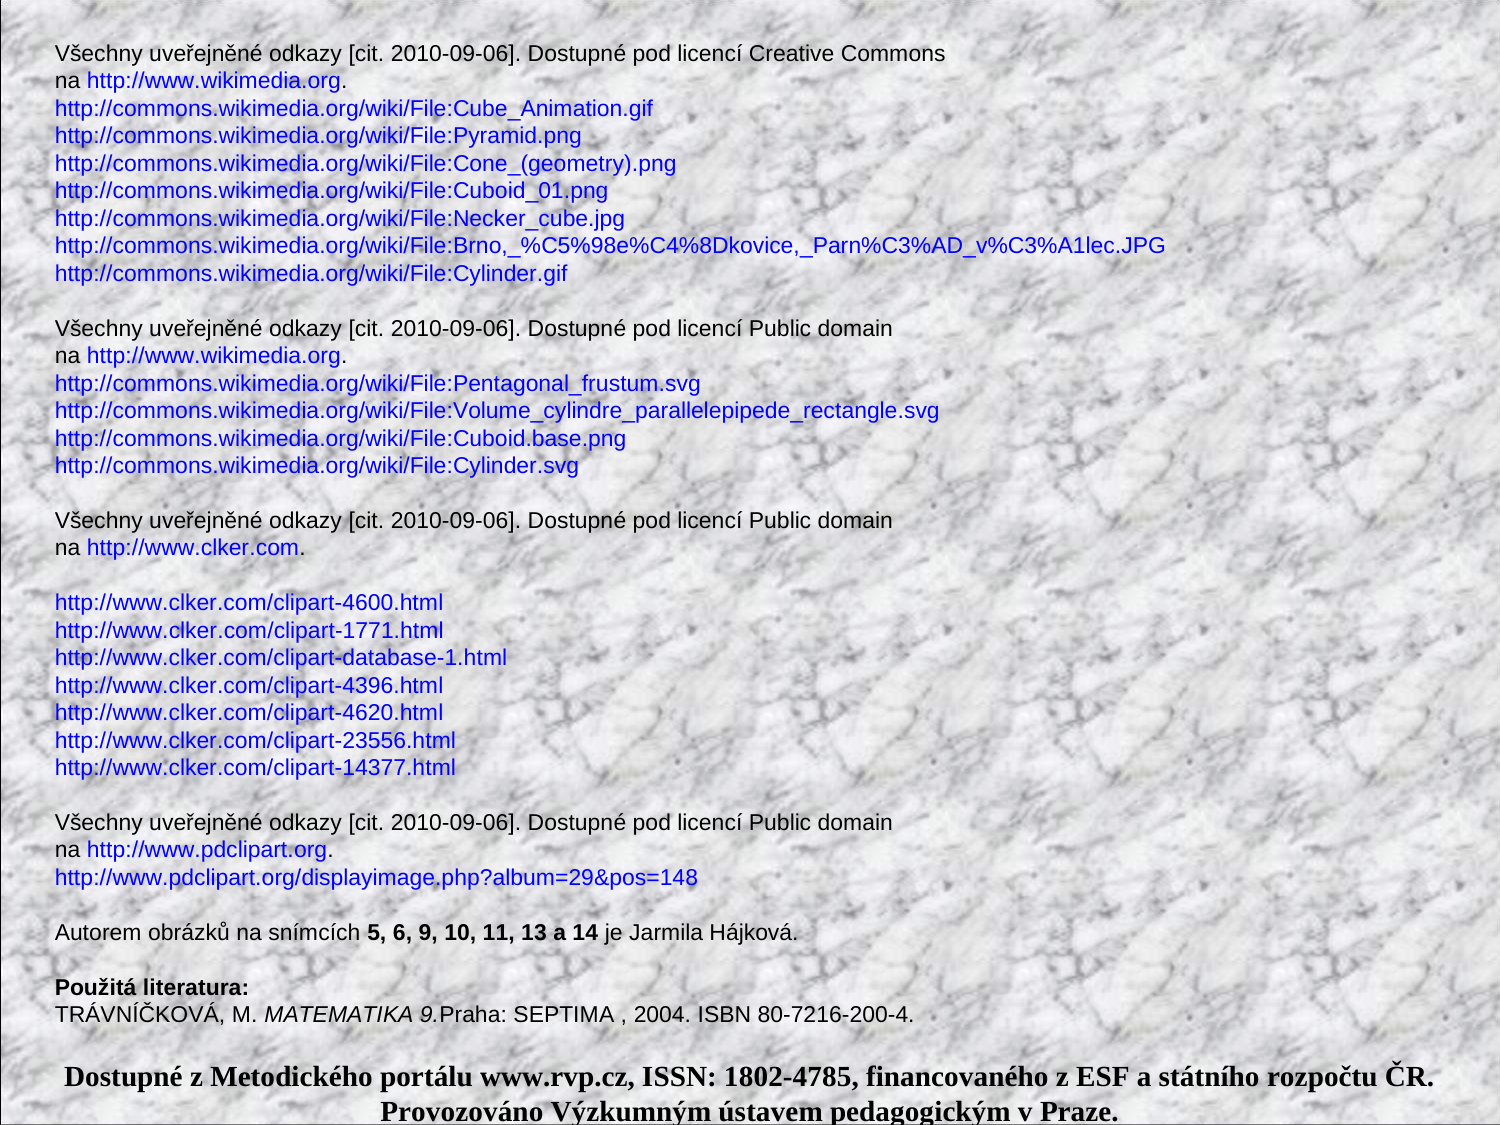

Všechny uveřejněné odkazy [cit. 2010-09-06]. Dostupné pod licencí Creative Commons
na http://www.wikimedia.org.
http://commons.wikimedia.org/wiki/File:Cube_Animation.gif
http://commons.wikimedia.org/wiki/File:Pyramid.png
http://commons.wikimedia.org/wiki/File:Cone_(geometry).png
http://commons.wikimedia.org/wiki/File:Cuboid_01.png
http://commons.wikimedia.org/wiki/File:Necker_cube.jpg
http://commons.wikimedia.org/wiki/File:Brno,_%C5%98e%C4%8Dkovice,_Parn%C3%AD_v%C3%A1lec.JPG
http://commons.wikimedia.org/wiki/File:Cylinder.gif
Všechny uveřejněné odkazy [cit. 2010-09-06]. Dostupné pod licencí Public domain
na http://www.wikimedia.org.
http://commons.wikimedia.org/wiki/File:Pentagonal_frustum.svg
http://commons.wikimedia.org/wiki/File:Volume_cylindre_parallelepipede_rectangle.svg
http://commons.wikimedia.org/wiki/File:Cuboid.base.png
http://commons.wikimedia.org/wiki/File:Cylinder.svg
Všechny uveřejněné odkazy [cit. 2010-09-06]. Dostupné pod licencí Public domain
na http://www.clker.com.
http://www.clker.com/clipart-4600.html
http://www.clker.com/clipart-1771.html
http://www.clker.com/clipart-database-1.html
http://www.clker.com/clipart-4396.html
http://www.clker.com/clipart-4620.html
http://www.clker.com/clipart-23556.html
http://www.clker.com/clipart-14377.html
Všechny uveřejněné odkazy [cit. 2010-09-06]. Dostupné pod licencí Public domain
na http://www.pdclipart.org.
http://www.pdclipart.org/displayimage.php?album=29&pos=148
Autorem obrázků na snímcích 5, 6, 9, 10, 11, 13 a 14 je Jarmila Hájková.
Použitá literatura:
TRÁVNÍČKOVÁ, M. MATEMATIKA 9.Praha: SEPTIMA , 2004. ISBN 80-7216-200-4.
Dostupné z Metodického portálu www.rvp.cz, ISSN: 1802-4785, financovaného z ESF a státního rozpočtu ČR. Provozováno Výzkumným ústavem pedagogickým v Praze.